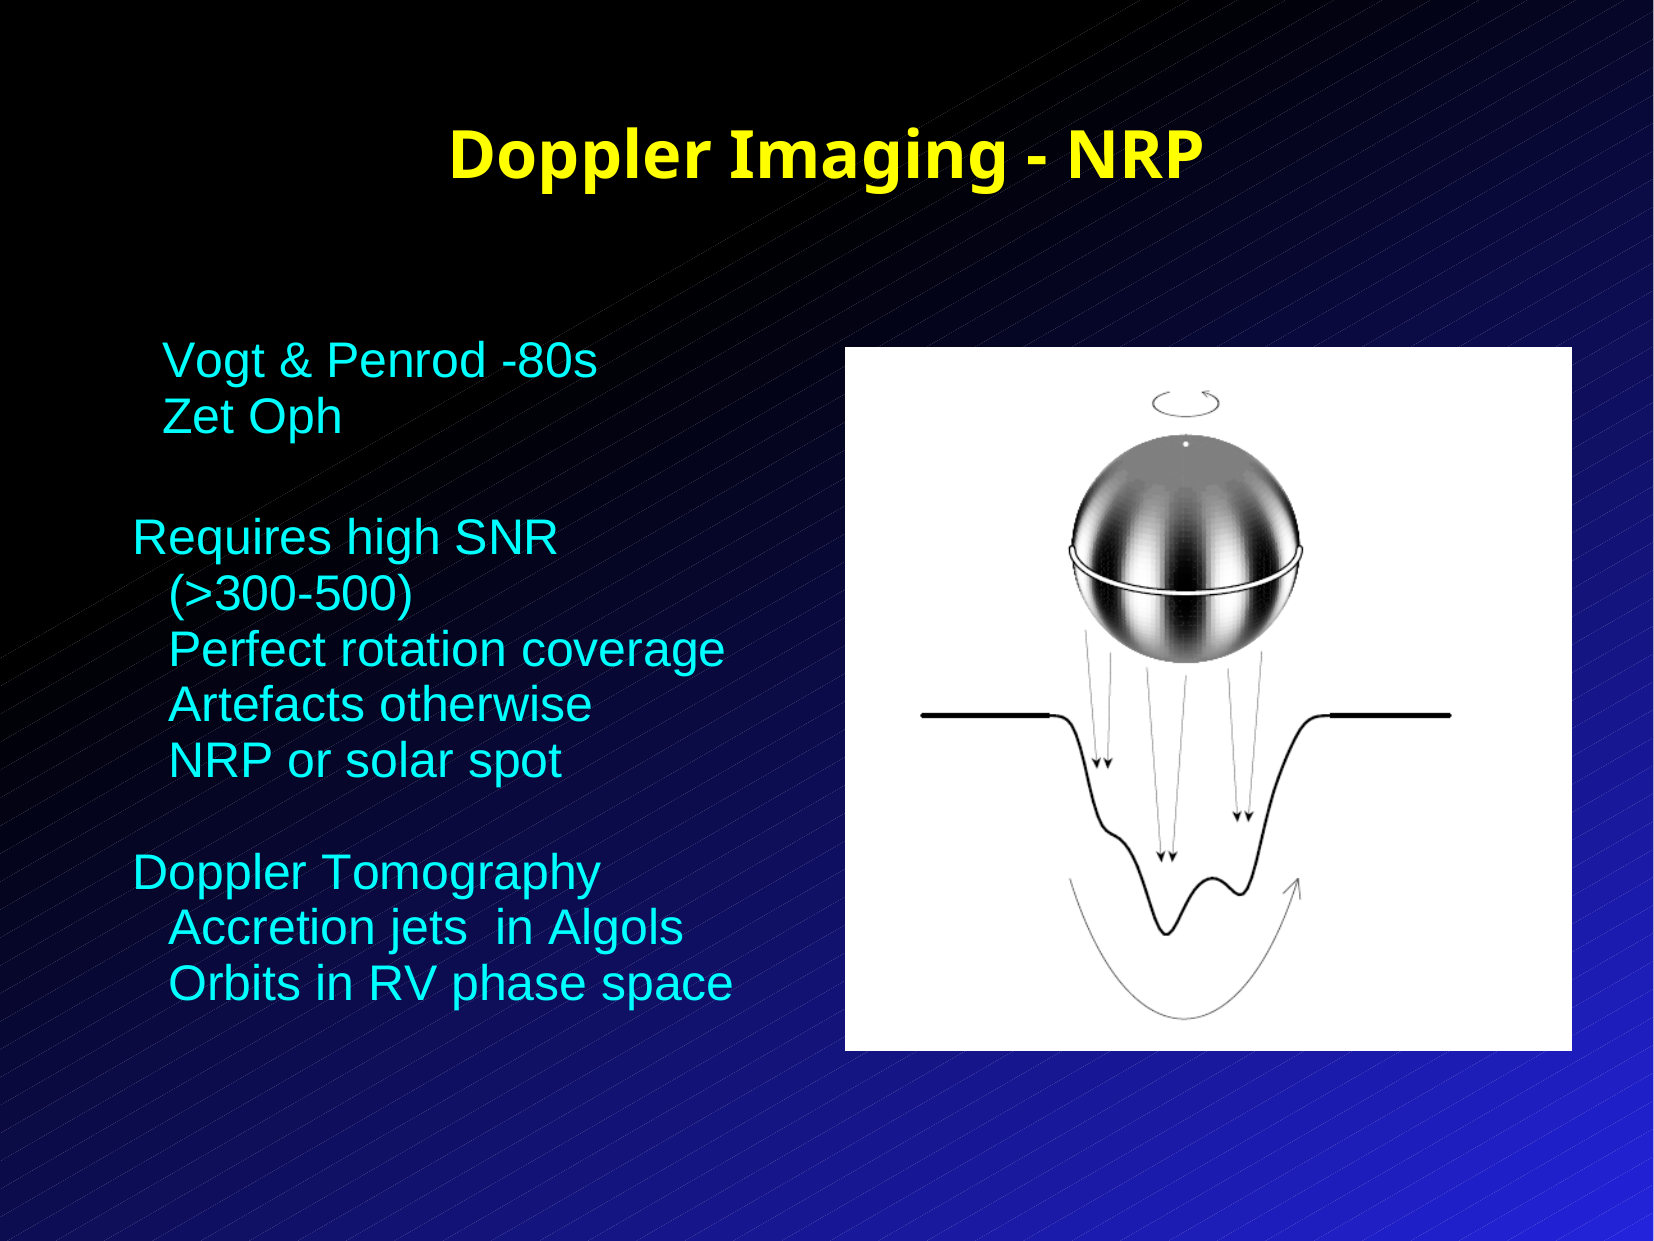

# Doppler Imaging - NRP
Vogt & Penrod -80s
Zet Oph
Requires high SNR
(>300-500)
Perfect rotation coverage
Artefacts otherwise
NRP or solar spot
Doppler Tomography
Accretion jets in Algols
Orbits in RV phase space